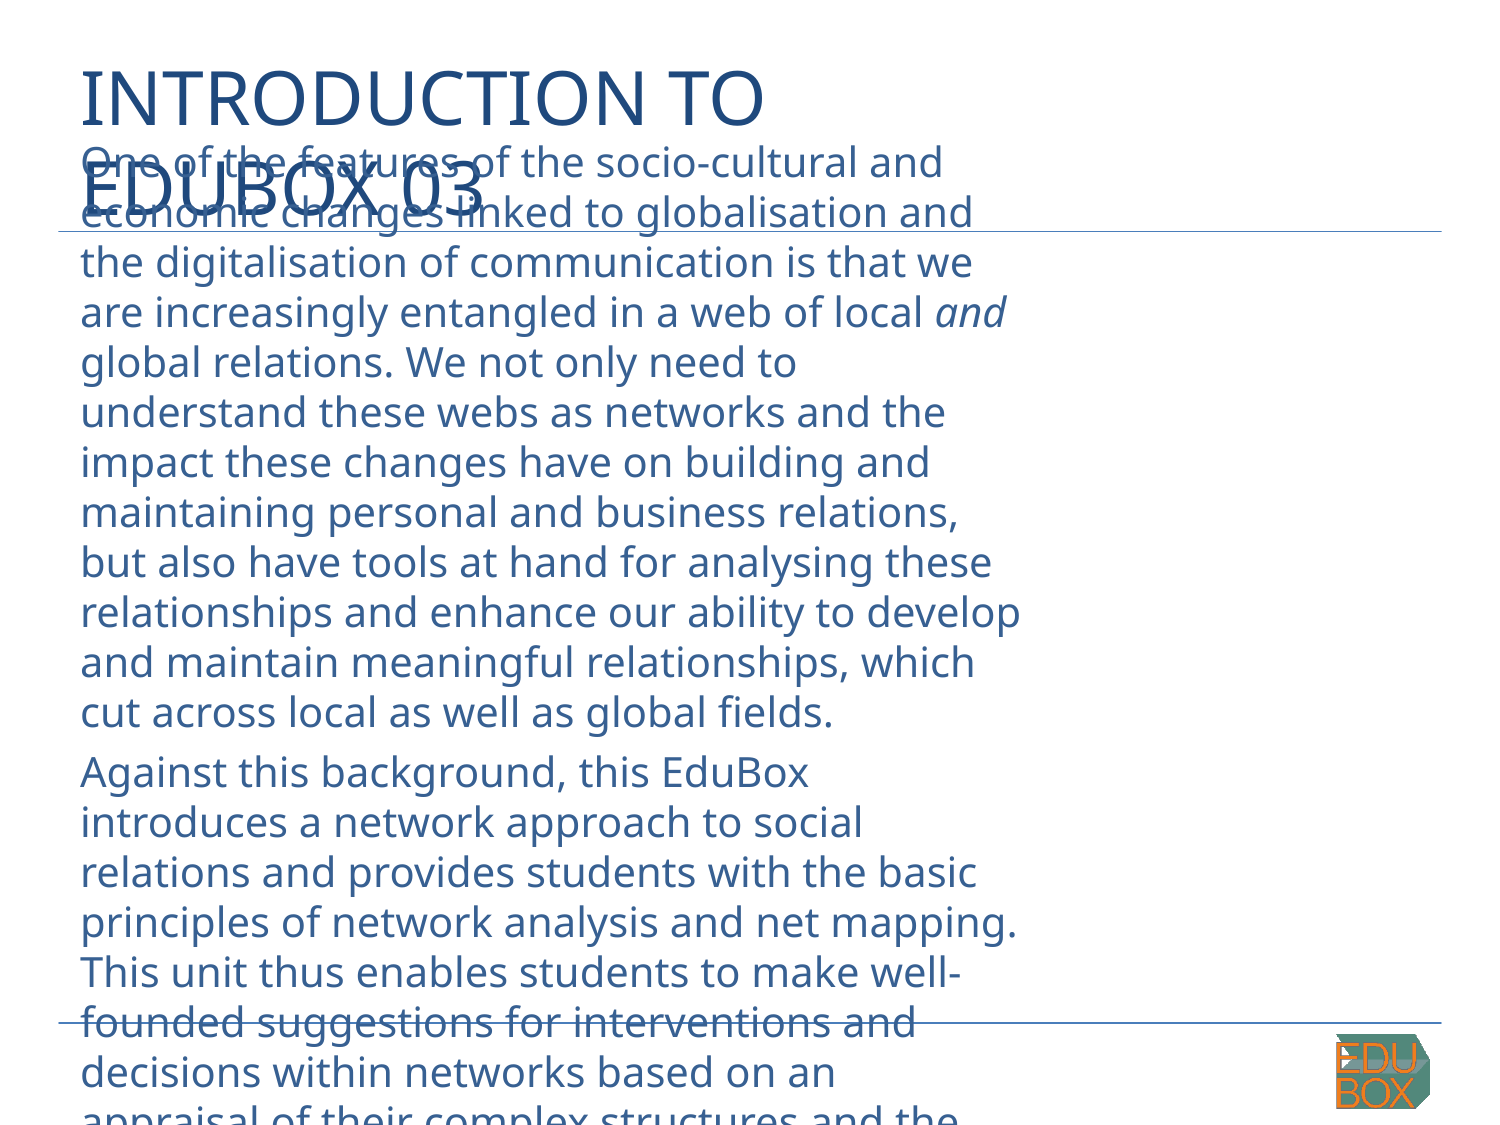

# INTRODUCTION TO EDUBOX 03
One of the features of the socio-cultural and economic changes linked to globalisation and the digitalisation of communication is that we are increasingly entangled in a web of local and global relations. We not only need to understand these webs as networks and the impact these changes have on building and maintaining personal and business relations, but also have tools at hand for analysing these relationships and enhance our ability to develop and maintain meaningful relationships, which cut across local as well as global fields.
Against this background, this EduBox introduces a network approach to social relations and provides students with the basic principles of network analysis and net mapping. This unit thus enables students to make well-founded suggestions for interventions and decisions within networks based on an appraisal of their complex structures and the relations between the various actors within these networks.